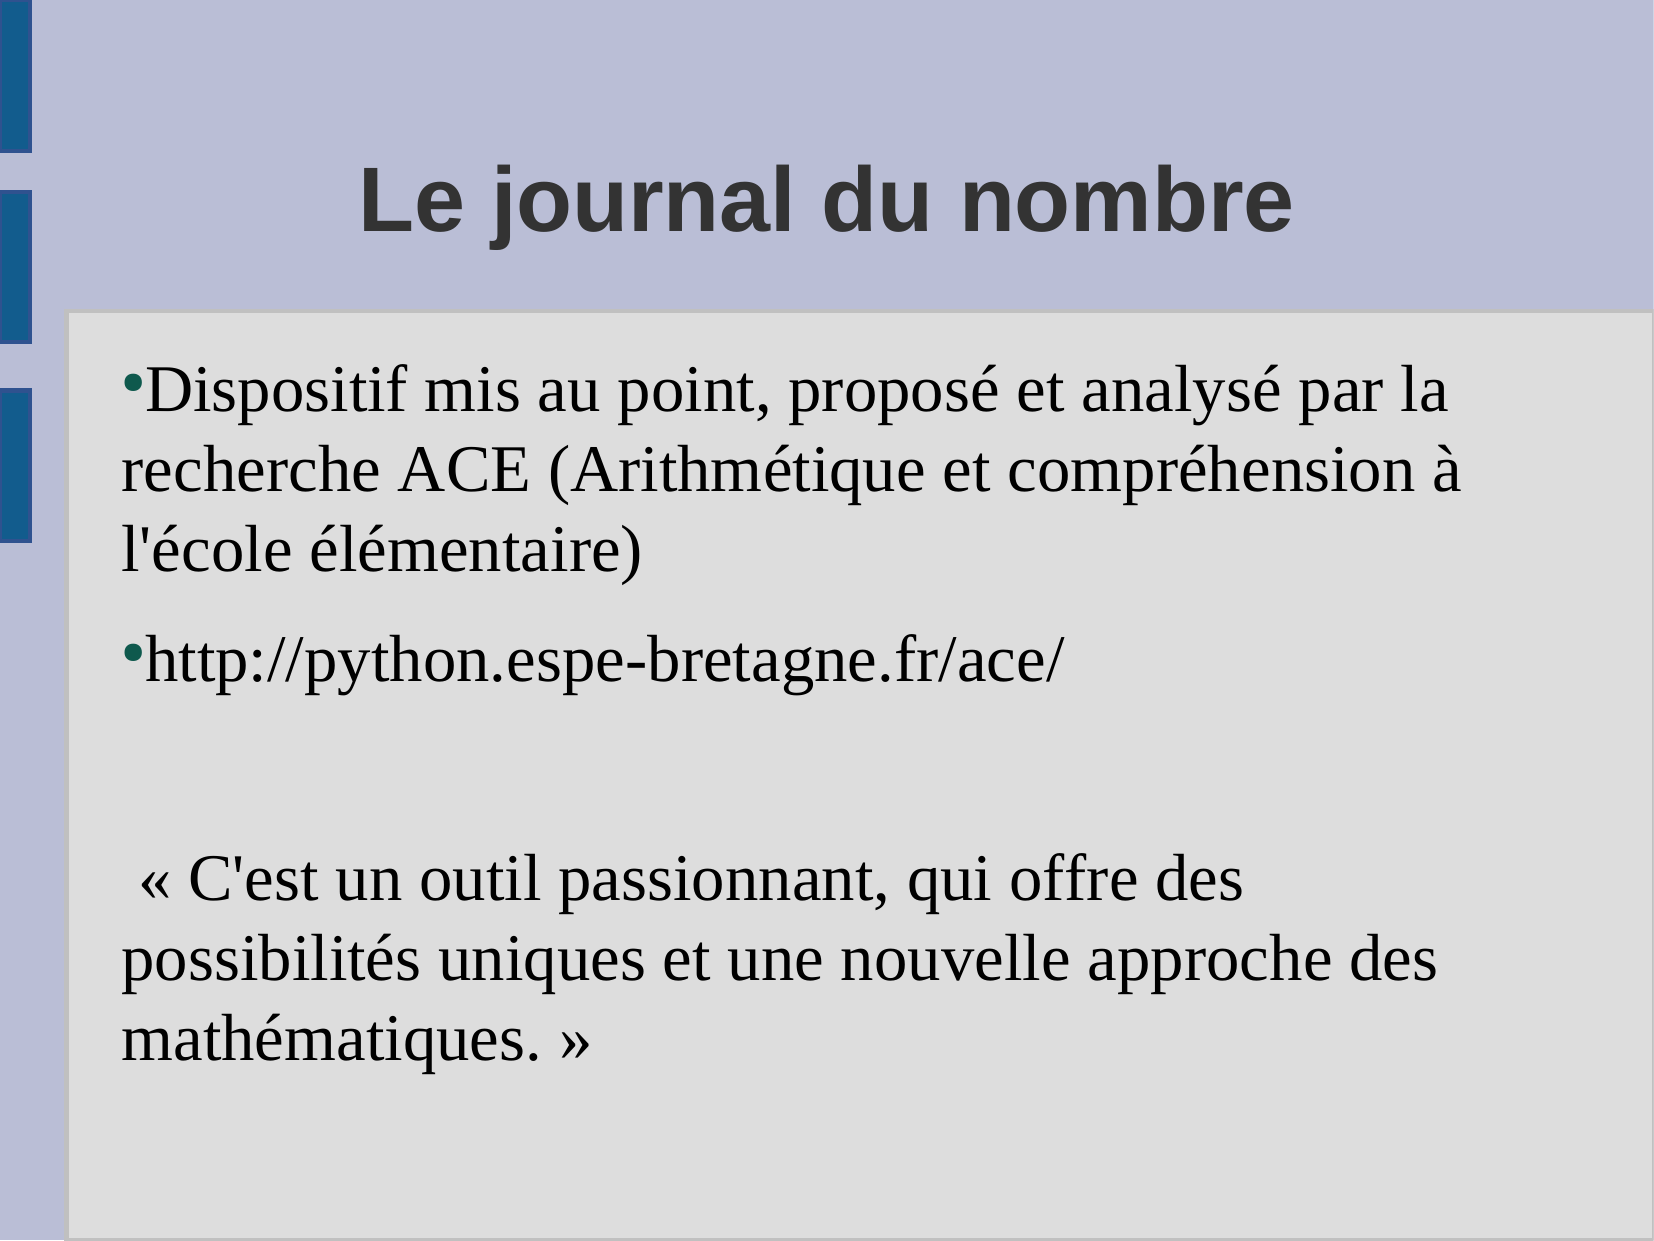

# Le journal du nombre
Dispositif mis au point, proposé et analysé par la recherche ACE (Arithmétique et compréhension à l'école élémentaire)
http://python.espe-bretagne.fr/ace/
 « C'est un outil passionnant, qui offre des possibilités uniques et une nouvelle approche des mathématiques. »